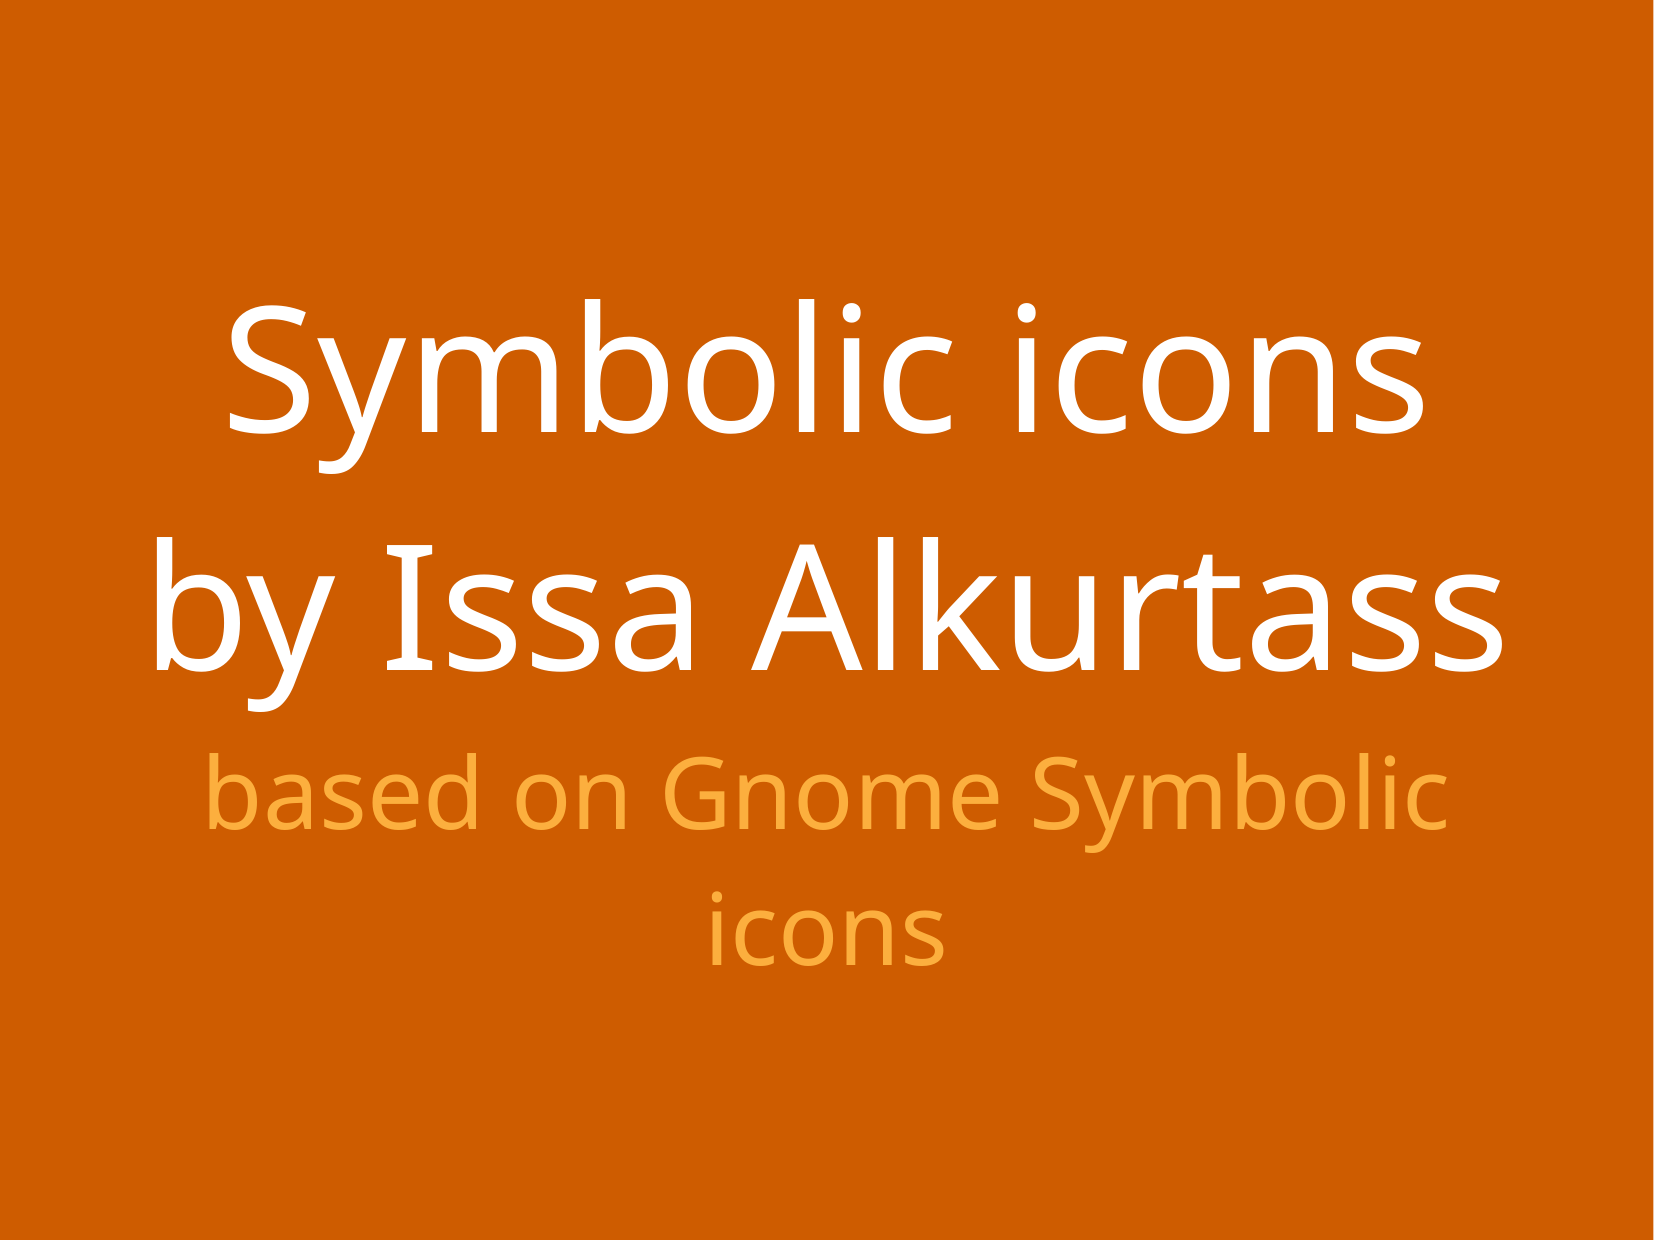

# Symbolic icons by Issa Alkurtass based on Gnome Symbolic icons